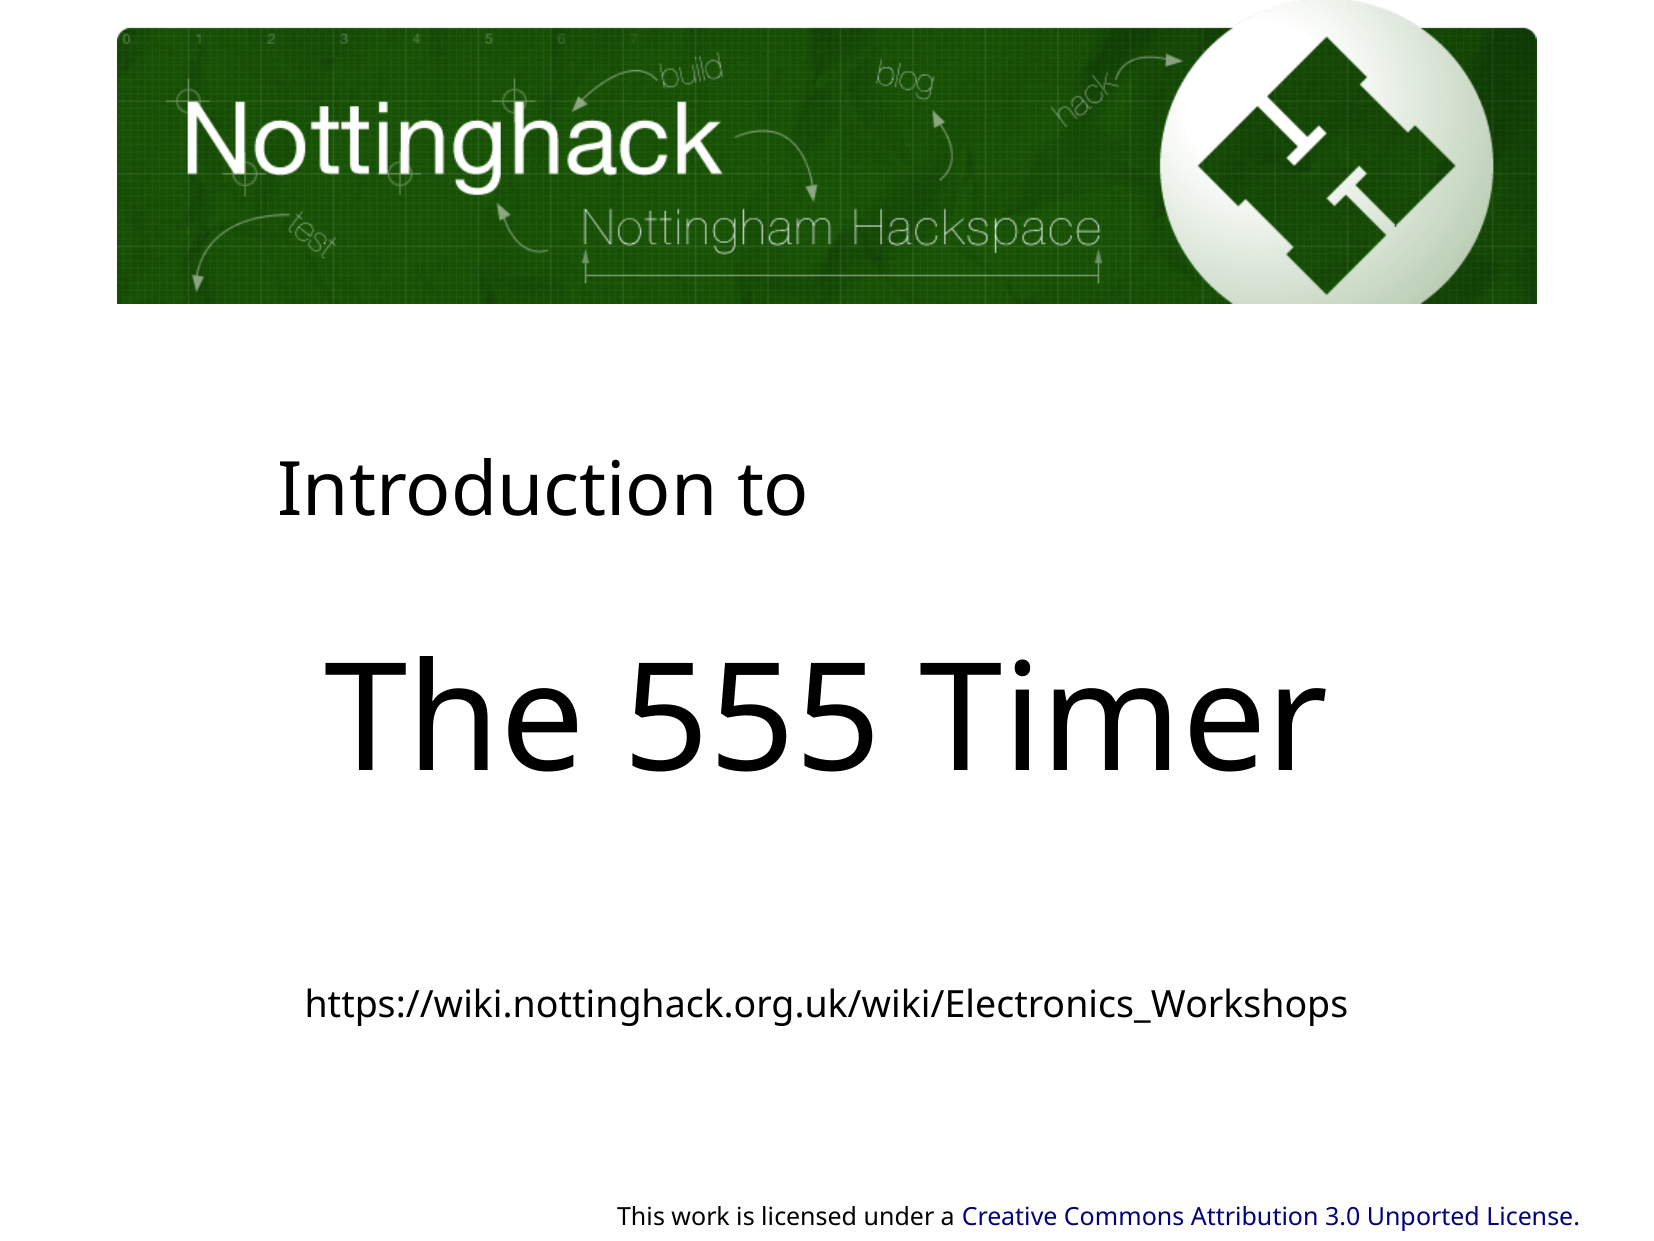

Introduction to
The 555 Timer
https://wiki.nottinghack.org.uk/wiki/Electronics_Workshops
This work is licensed under a Creative Commons Attribution 3.0 Unported License.